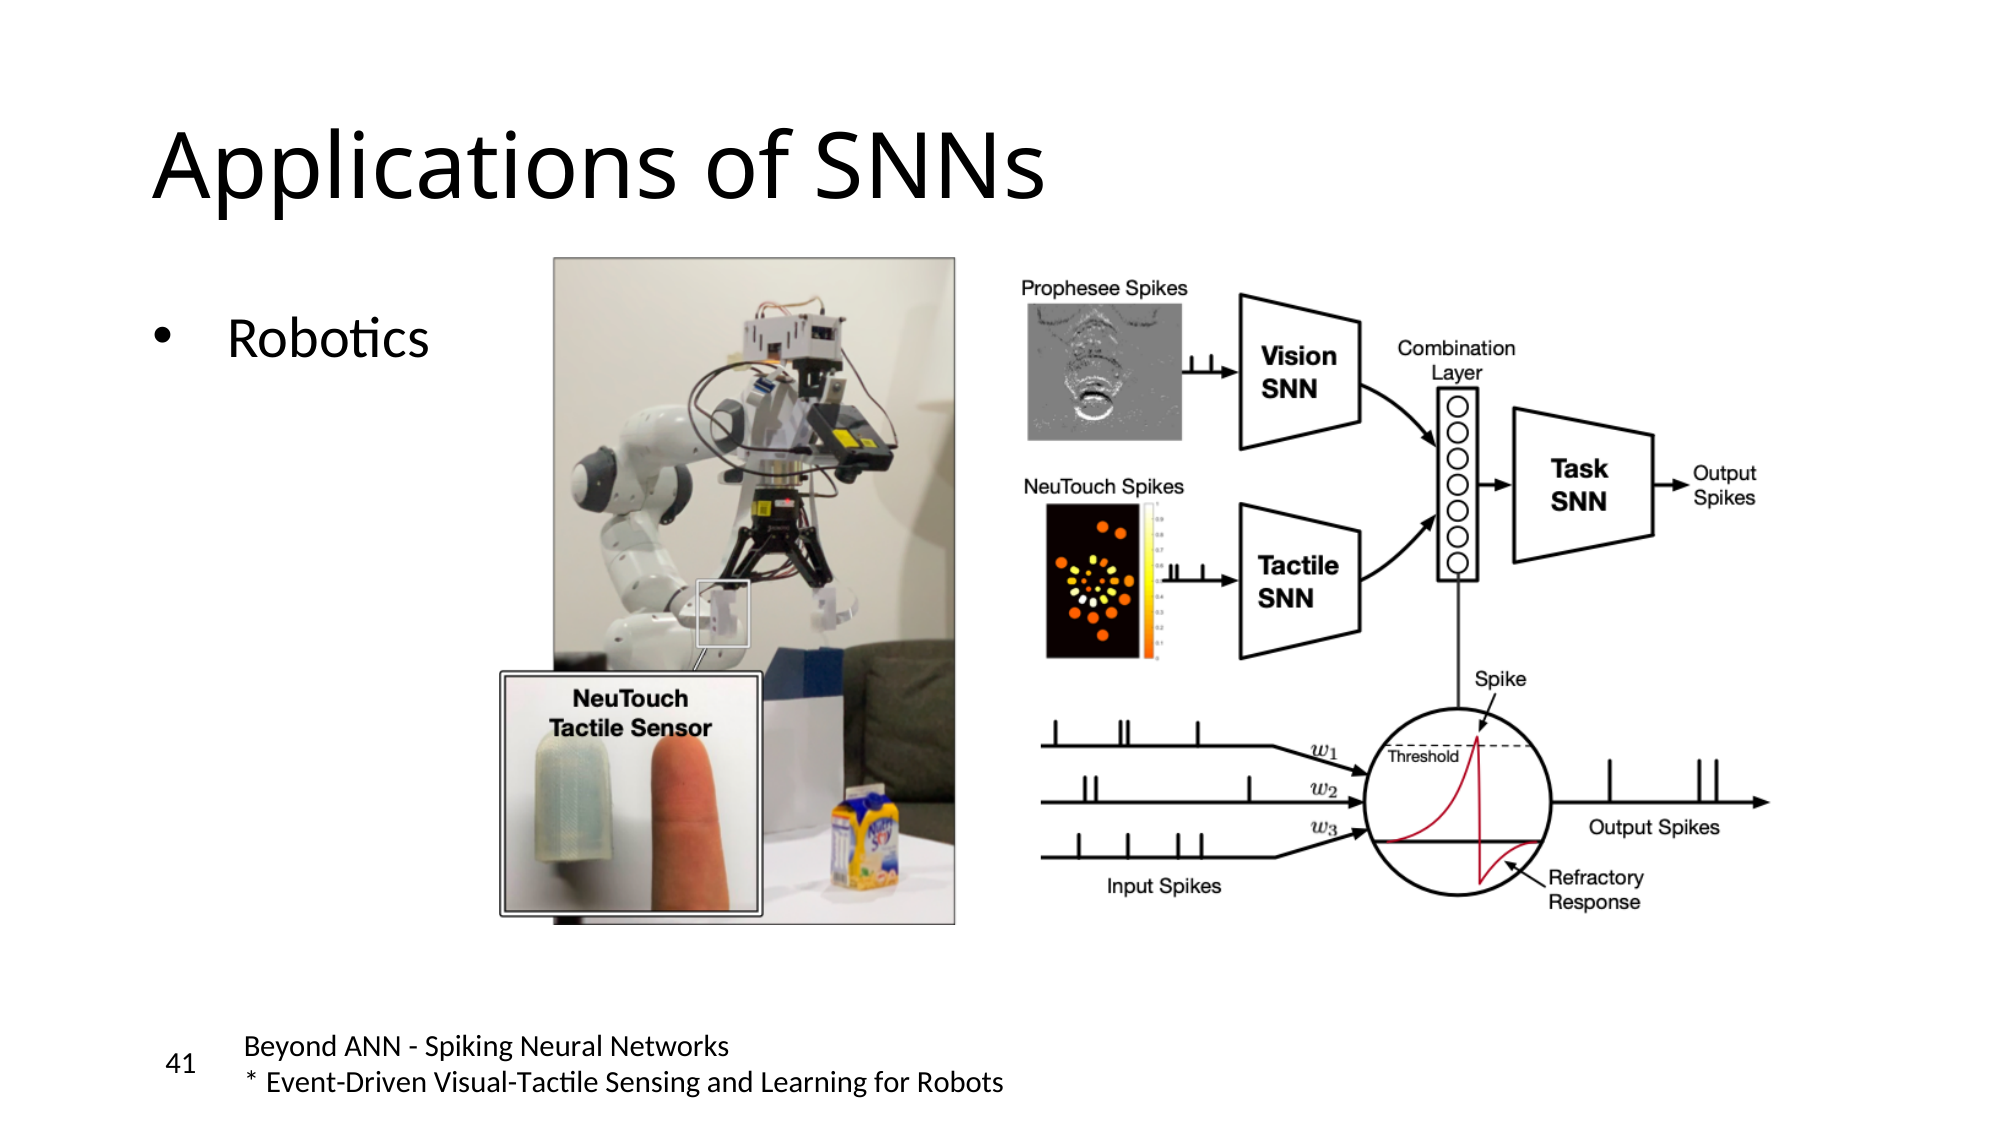

# Applications of SNNs
Robotics
Beyond ANN - Spiking Neural Networks
* Event-Driven Visual-Tactile Sensing and Learning for Robots